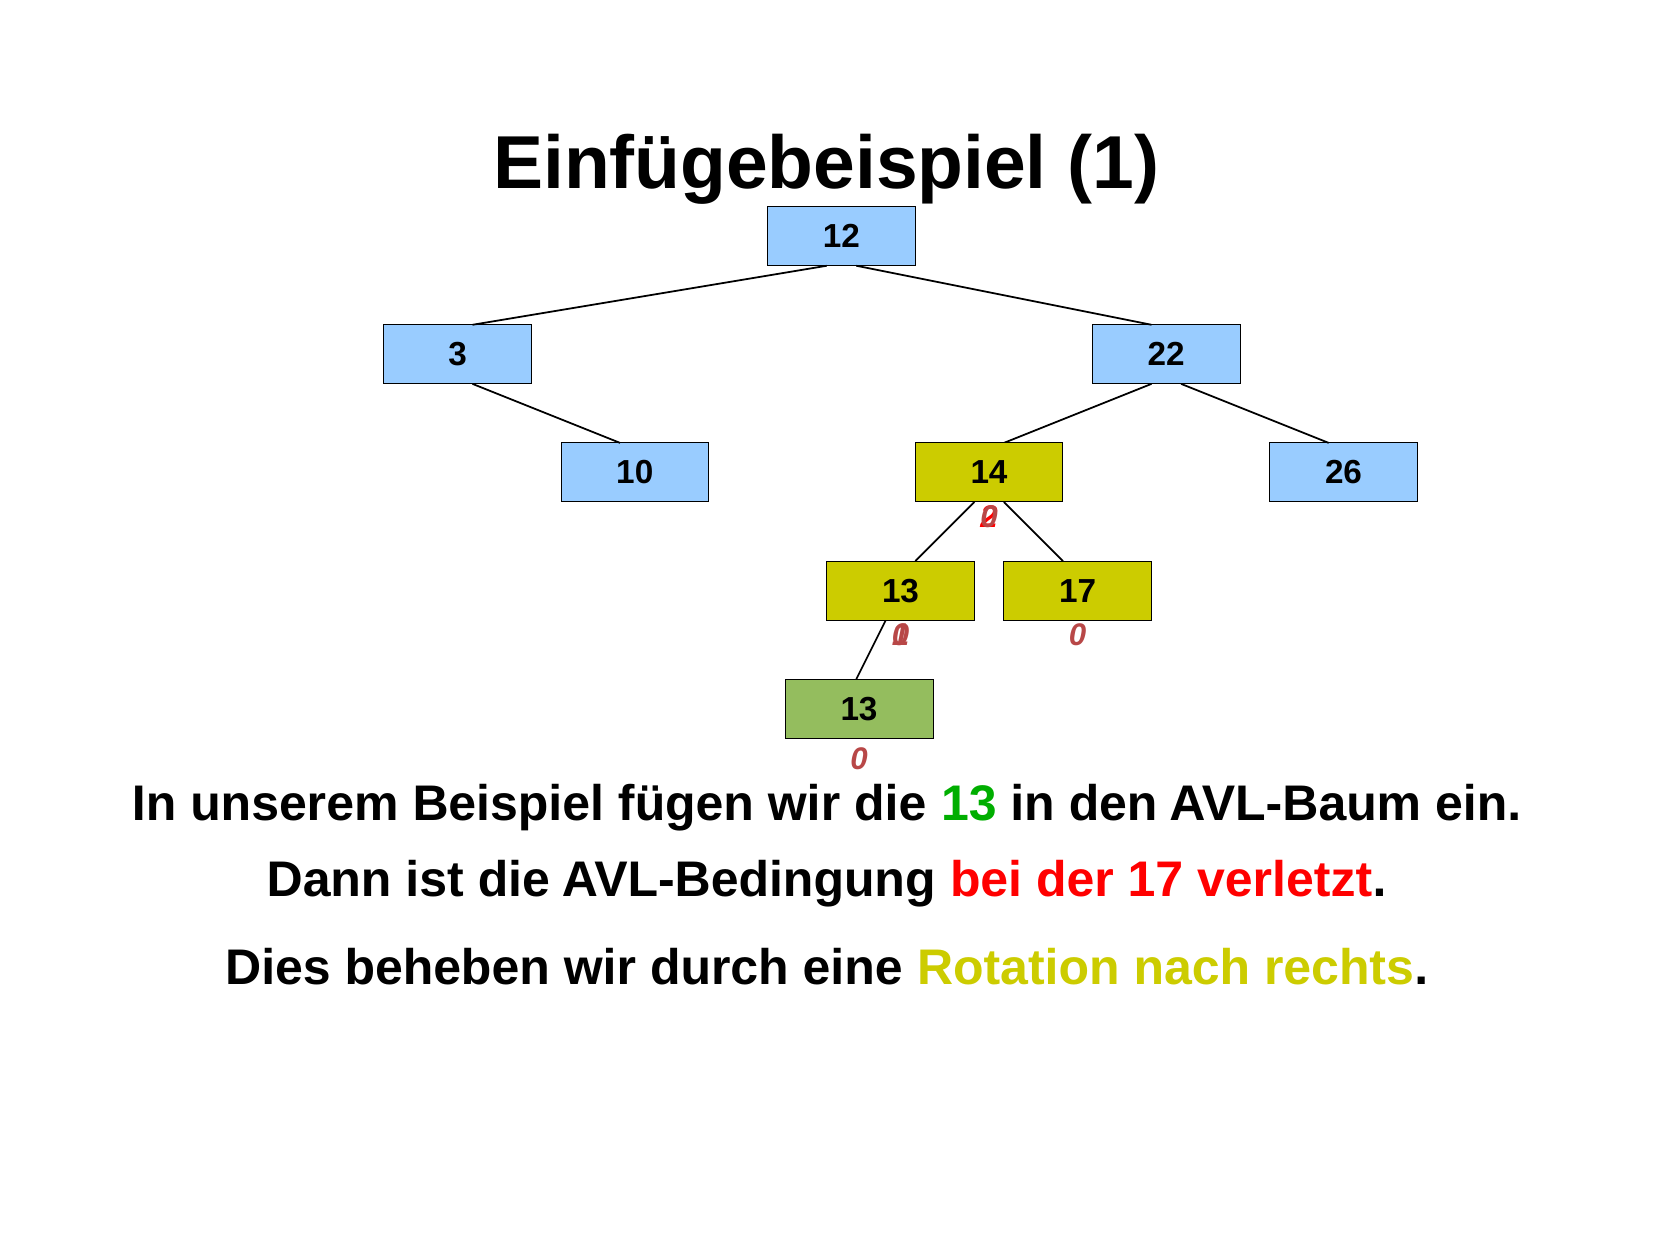

# Einfügebeispiel (1)
12
3
22
10
17
14
26
2
0
14
13
17
1
0
0
13
0
In unserem Beispiel fügen wir die 13 in den AVL-Baum ein.
Dann ist die AVL-Bedingung bei der 17 verletzt.
Dies beheben wir durch eine Rotation nach rechts.